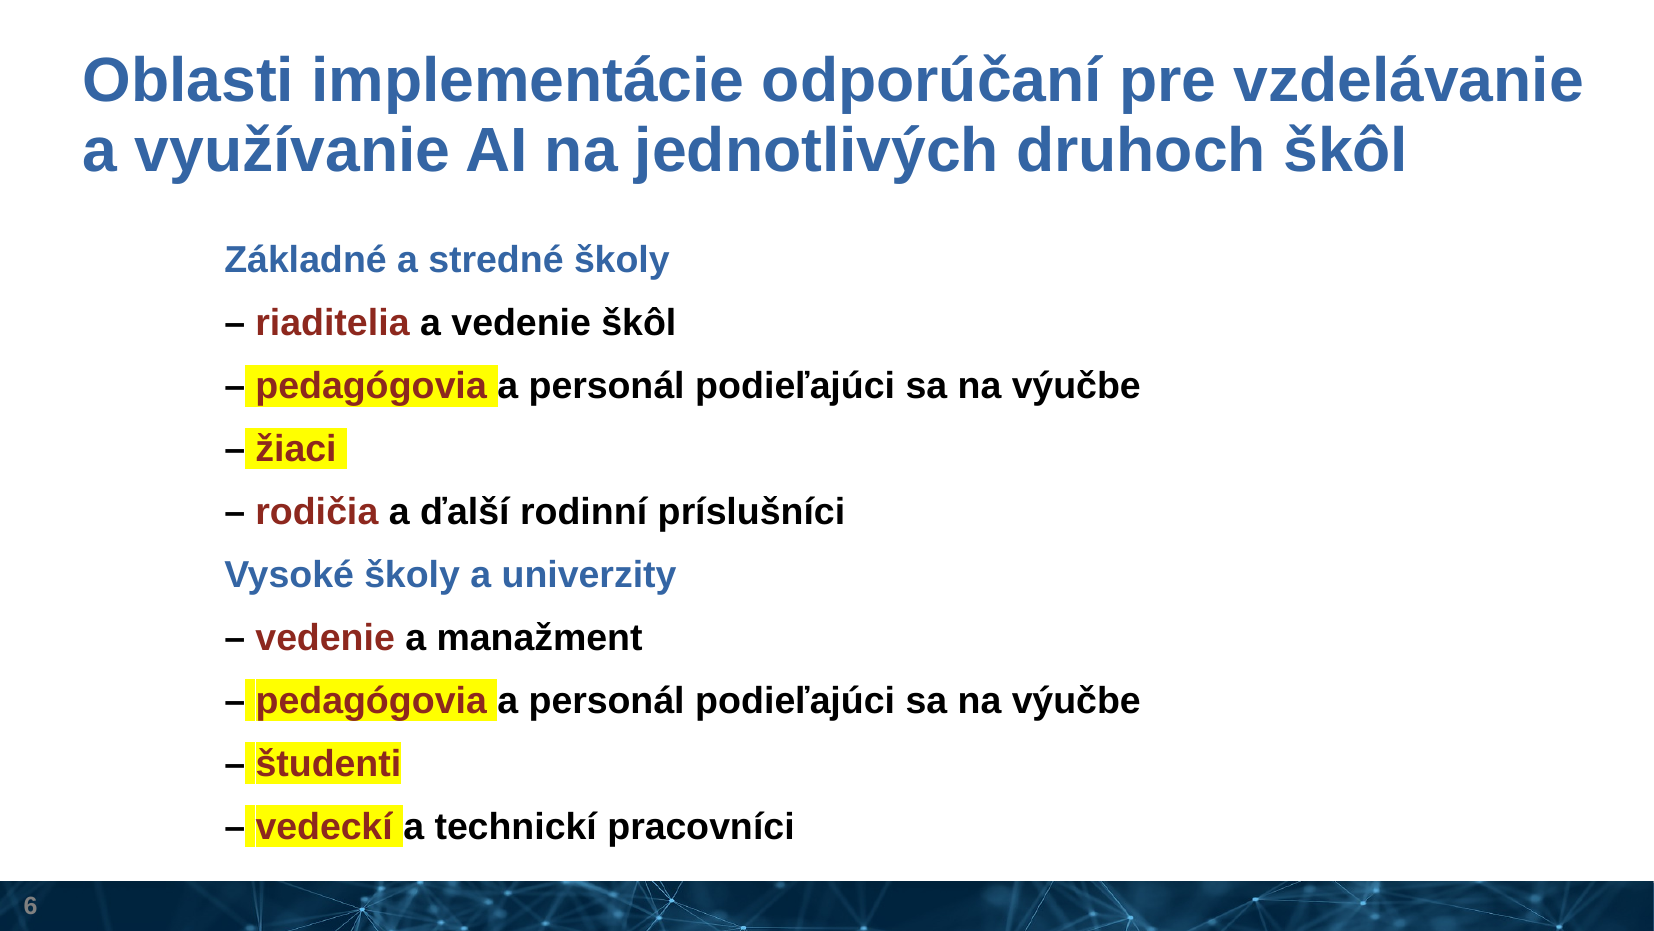

# Oblasti implementácie odporúčaní pre vzdelávanie a využívanie AI na jednotlivých druhoch škôl
Základné a stredné školy
– riaditelia a vedenie škôl
– pedagógovia a personál podieľajúci sa na výučbe
– žiaci
– rodičia a ďalší rodinní príslušníci
Vysoké školy a univerzity
– vedenie a manažment
– pedagógovia a personál podieľajúci sa na výučbe
– študenti
– vedeckí a technickí pracovníci